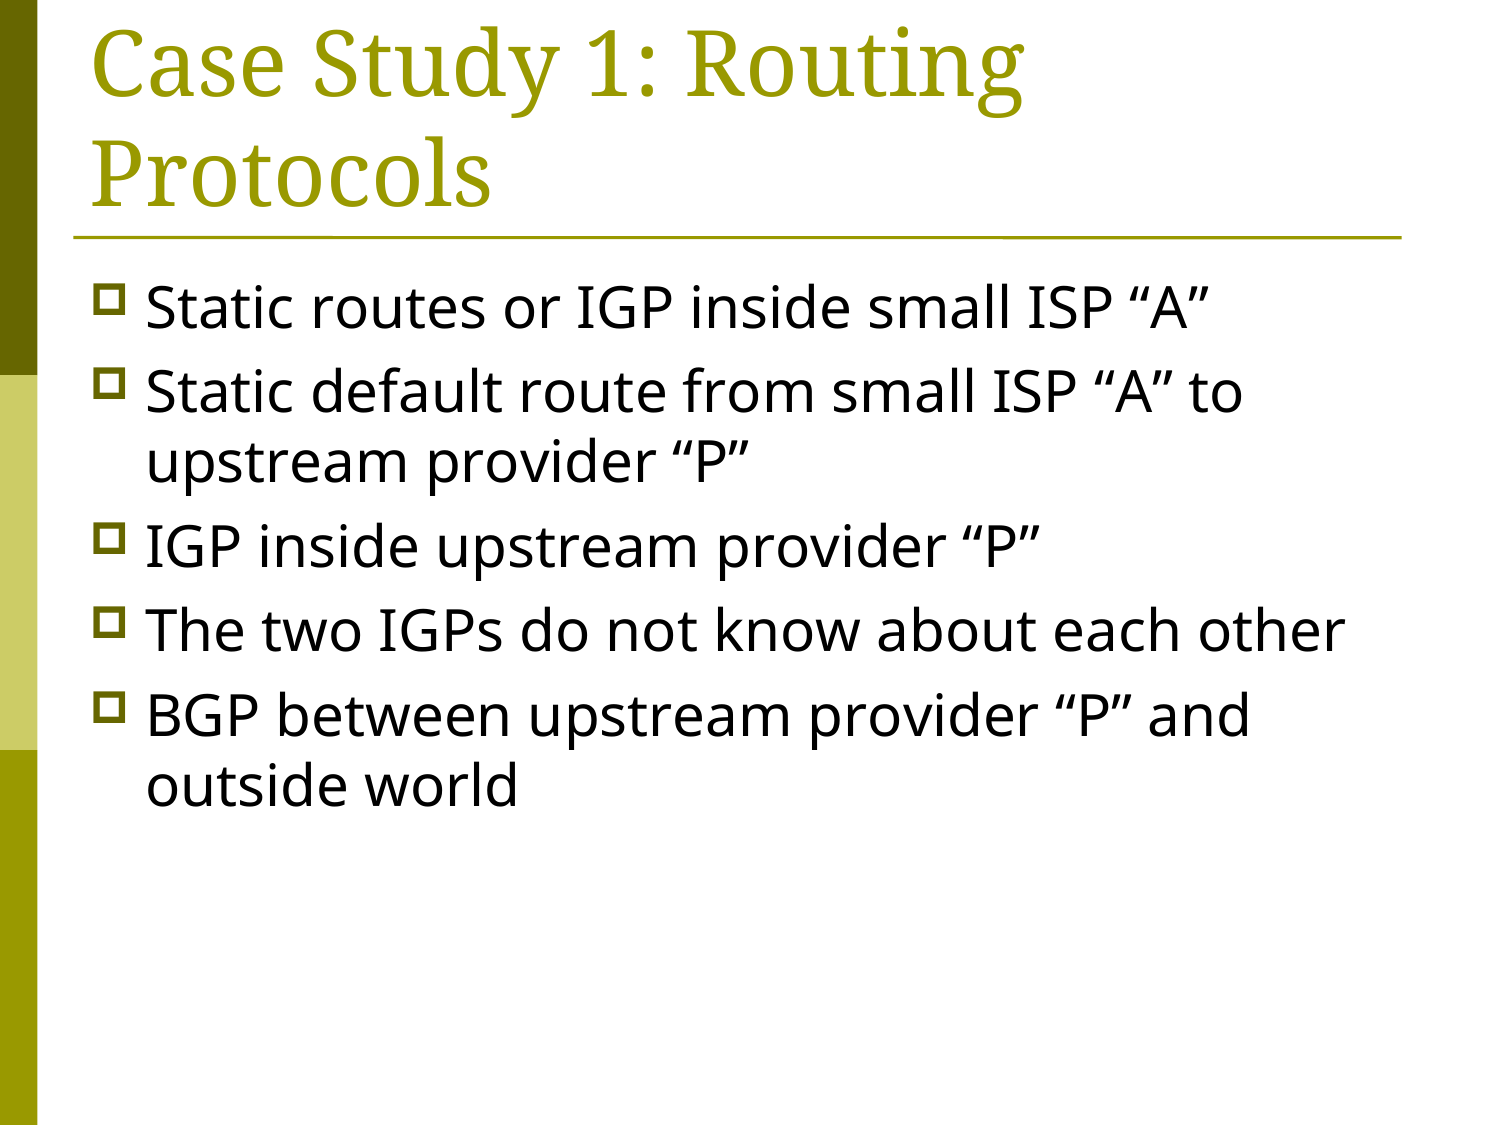

# Case Study 1: Routing Protocols
Static routes or IGP inside small ISP “A”
Static default route from small ISP “A” to upstream provider “P”
IGP inside upstream provider “P”
The two IGPs do not know about each other
BGP between upstream provider “P” and outside world